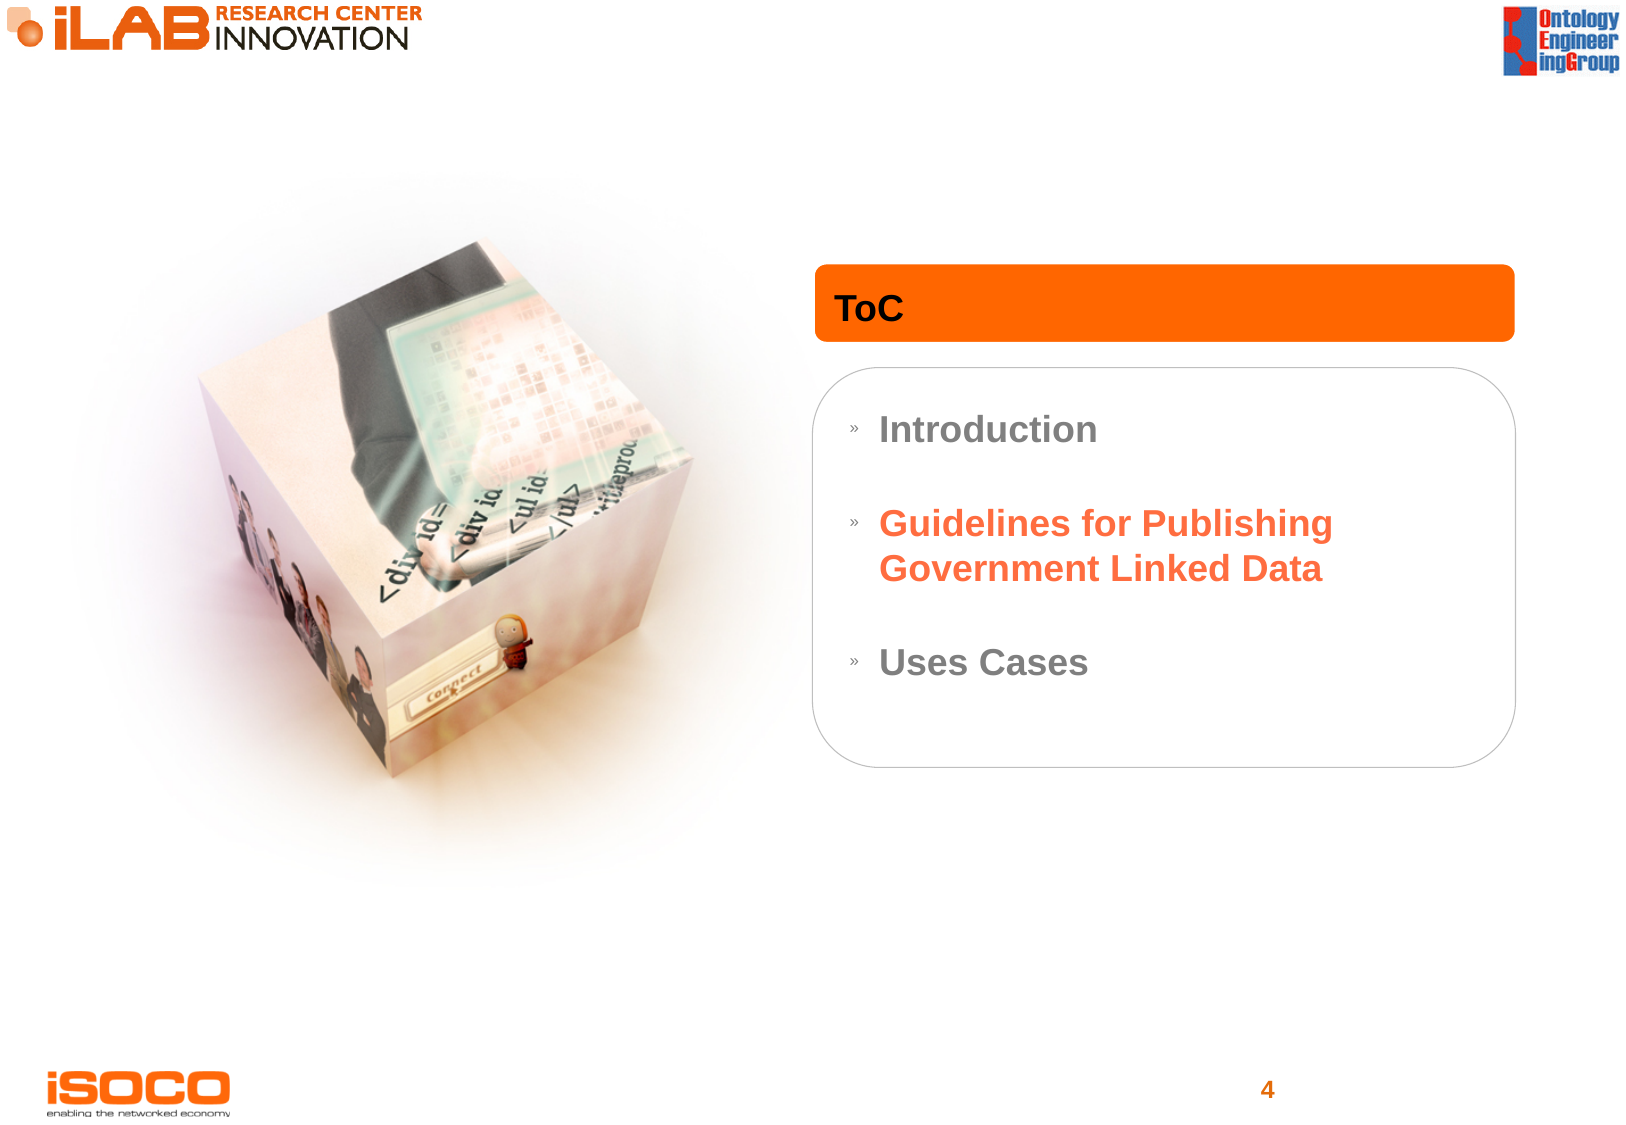

ToC
Introduction
Guidelines for Publishing Government Linked Data
Uses Cases